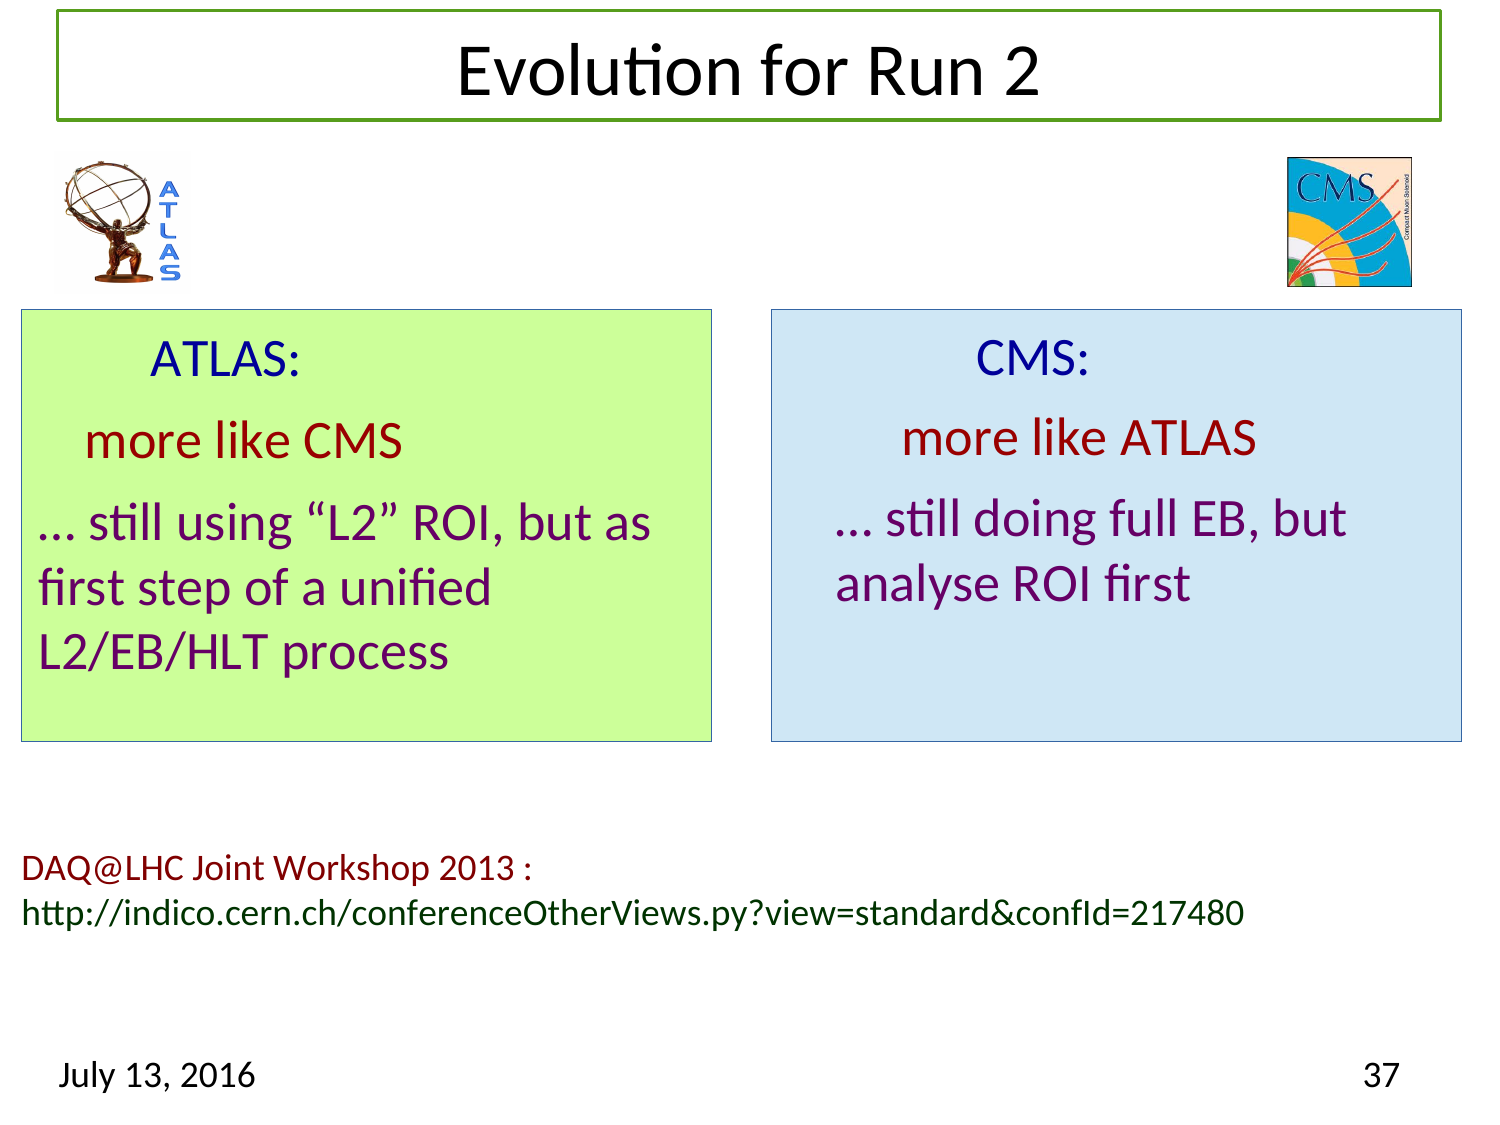

# Evolution for Run 2
CMS:
more like ATLAS
… still doing full EB, but analyse ROI first
ATLAS:
more like CMS
… still using “L2” ROI, but as first step of a unified L2/EB/HLT process
DAQ@LHC Joint Workshop 2013 :
http://indico.cern.ch/conferenceOtherViews.py?view=standard&confId=217480
37